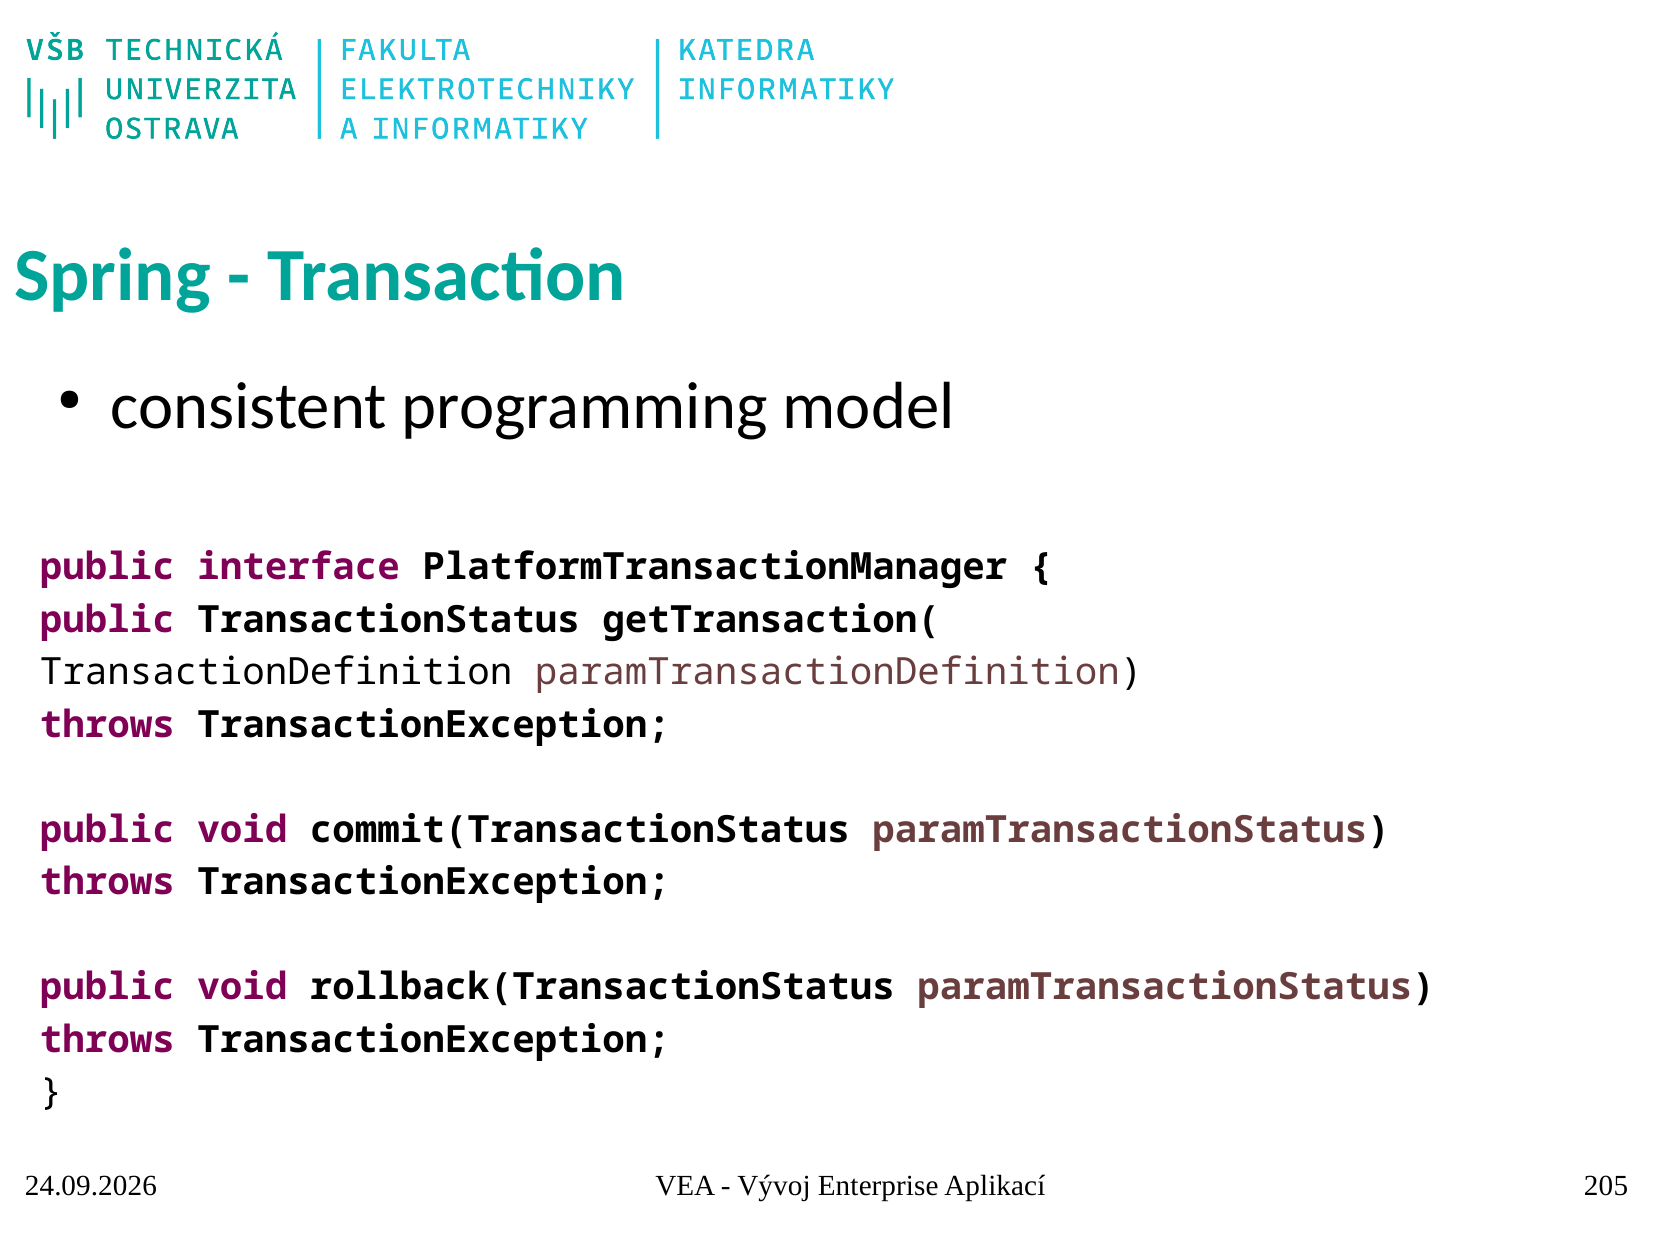

Spring - Transaction
# consistent programming model
public interface PlatformTransactionManager {
public TransactionStatus getTransaction(
TransactionDefinition paramTransactionDefinition)
throws TransactionException;
public void commit(TransactionStatus paramTransactionStatus)
throws TransactionException;
public void rollback(TransactionStatus paramTransactionStatus)
throws TransactionException;
}
VEA - Vývoj Enterprise Aplikací
205